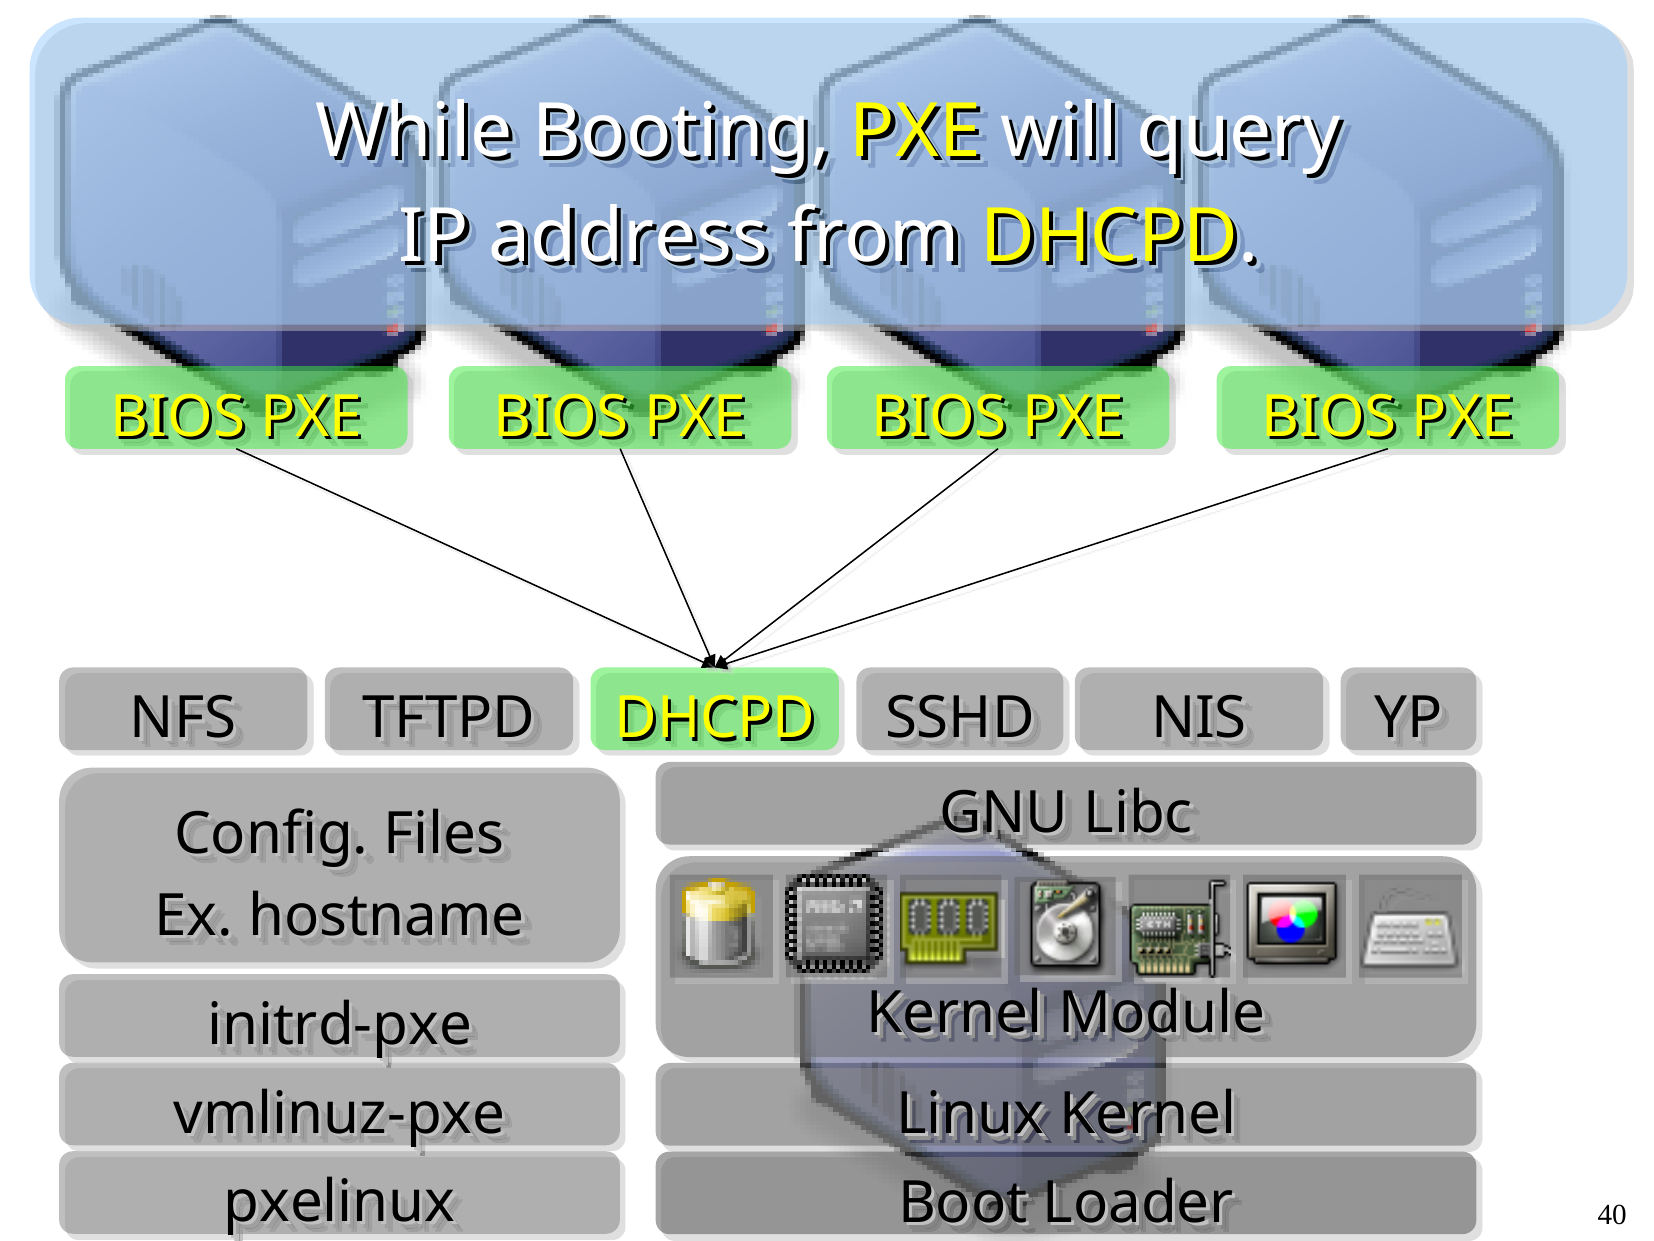

While Booting, PXE will query
IP address from DHCPD.
BIOS PXE
BIOS PXE
BIOS PXE
BIOS PXE
NFS
TFTPD
DHCPD
SSHD
NIS
YP
GNU Libc
Kernel Module
Linux Kernel
Boot Loader
Config. Files
Ex. hostname
initrd-pxe
vmlinuz-pxe
pxelinux
40